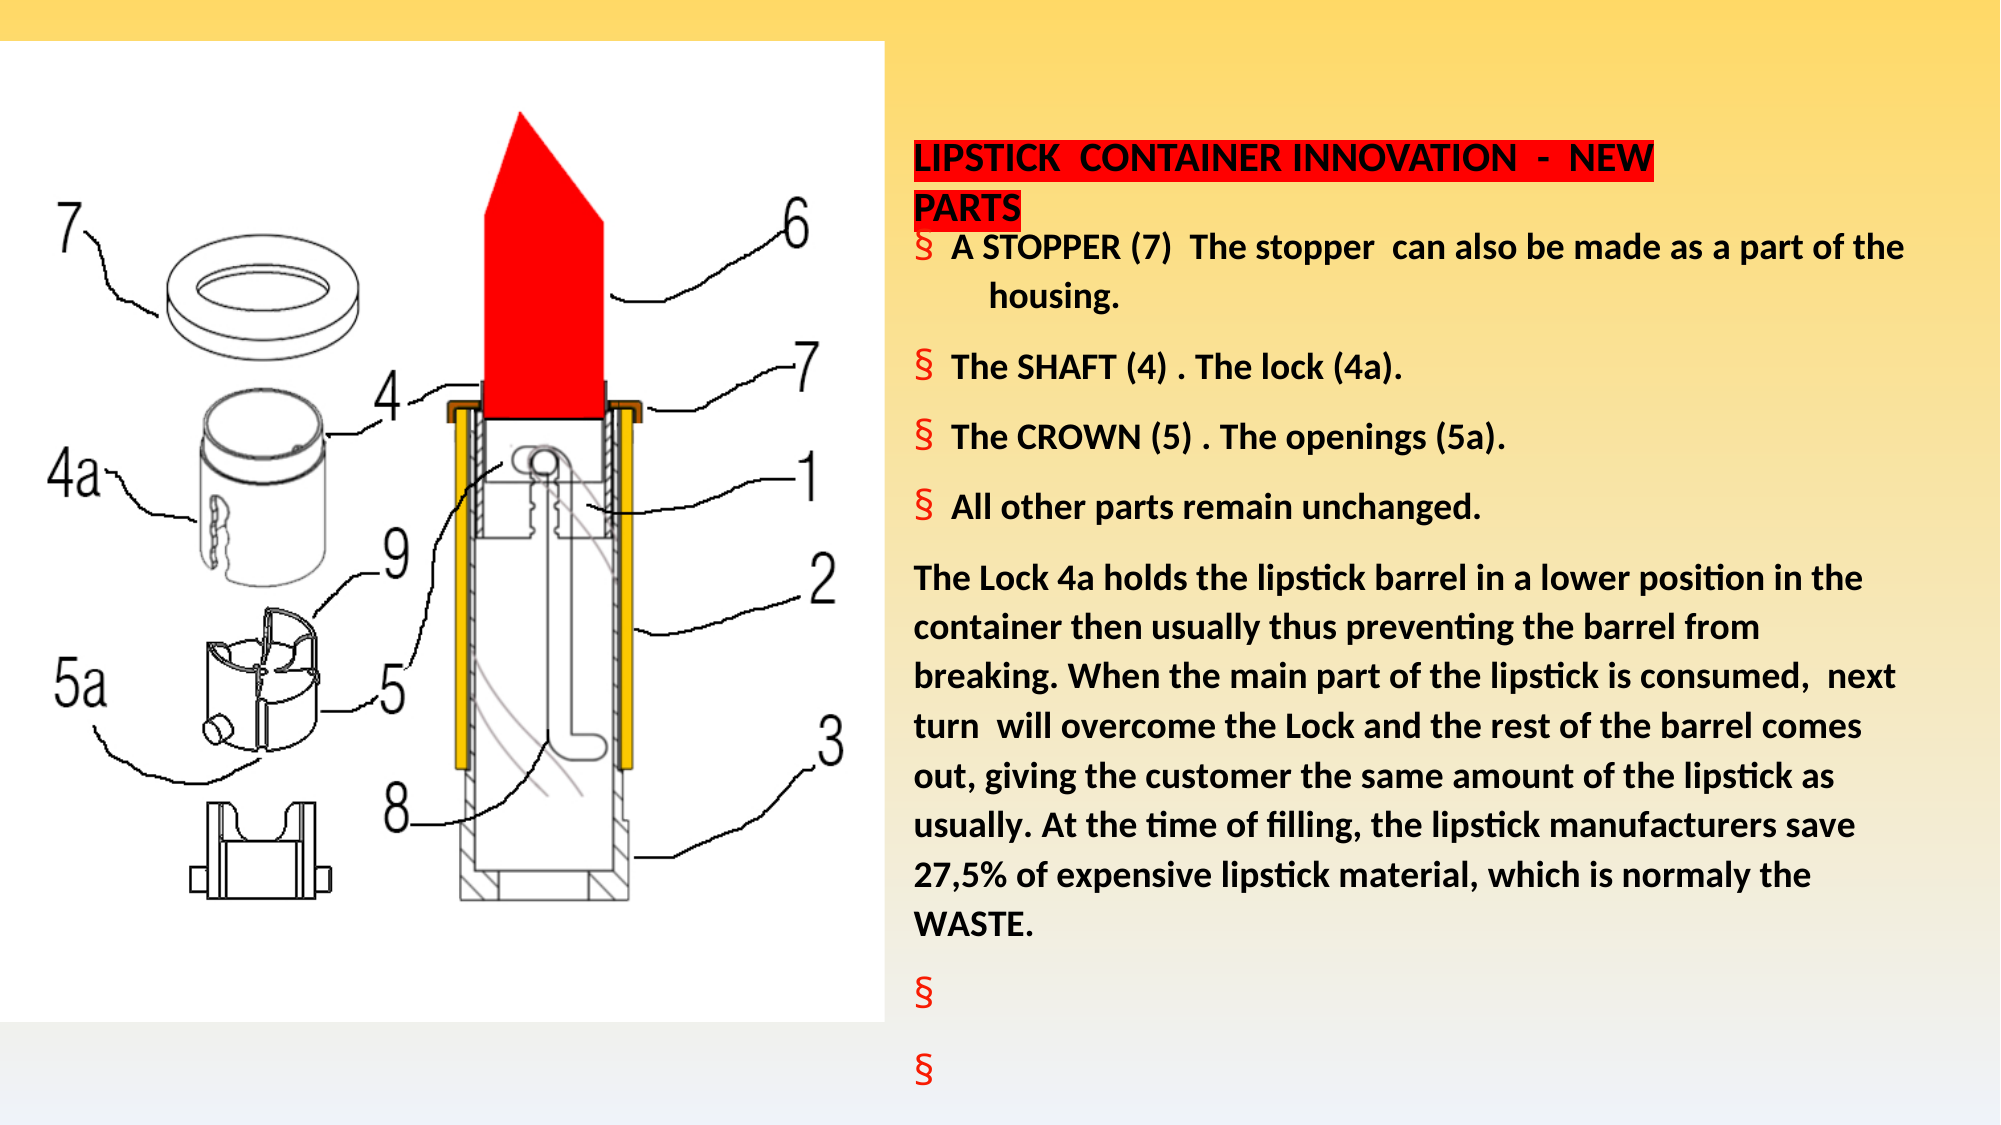

LIPSTICK CONTAINER INNOVATION - NEW PARTS
A STOPPER (7) The stopper can also be made as a part of the housing.
The SHAFT (4) . The lock (4a).
The CROWN (5) . The openings (5a).
All other parts remain unchanged.
The Lock 4a holds the lipstick barrel in a lower position in the container then usually thus preventing the barrel from breaking. When the main part of the lipstick is consumed, next turn will overcome the Lock and the rest of the barrel comes out, giving the customer the same amount of the lipstick as usually. At the time of filling, the lipstick manufacturers save 27,5% of expensive lipstick material, which is normaly the WASTE.
 5